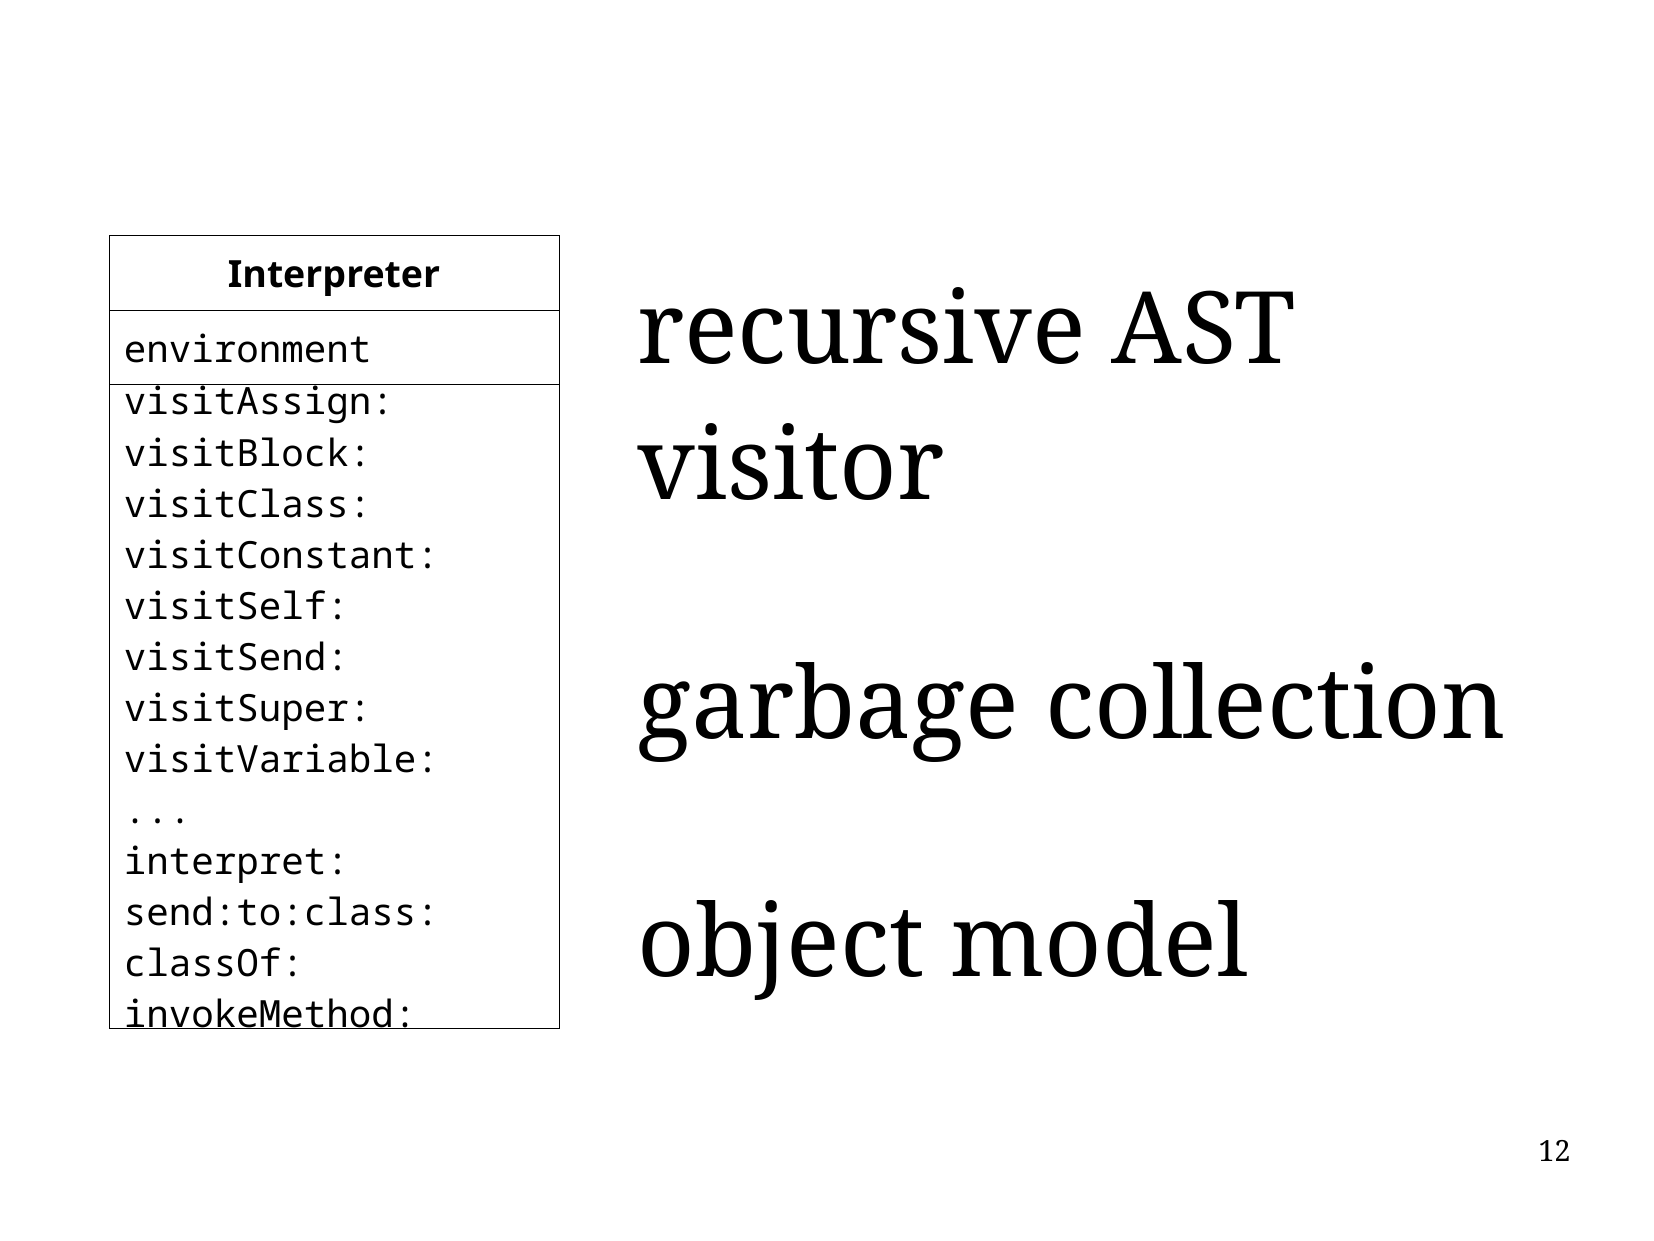

Interpreter
environment
visitAssign:
visitBlock:
visitClass:
visitConstant:
visitSelf:
visitSend:
visitSuper:
visitVariable:
...
interpret:
send:to:class:
classOf:
invokeMethod:
recursive AST visitor
garbage collection
object model
12